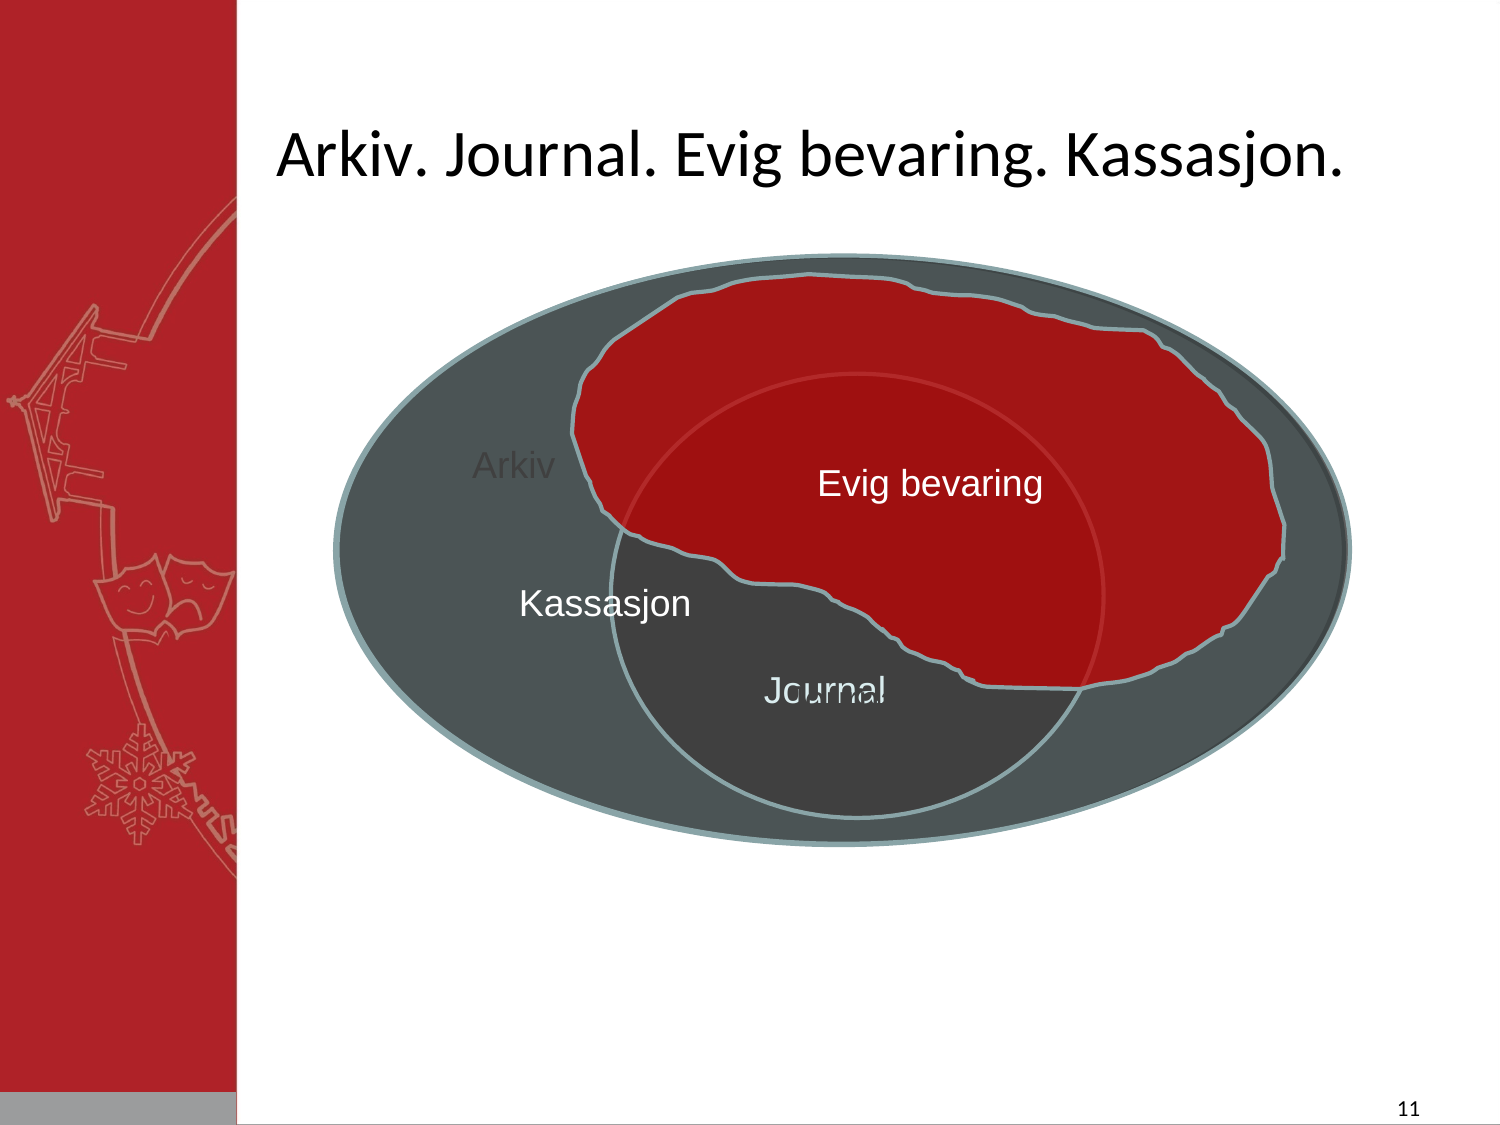

# Arkiv. Journal. Evig bevaring. Kassasjon.
Evig bevaring
Arkiv
Kassasjon
Journal
Journal